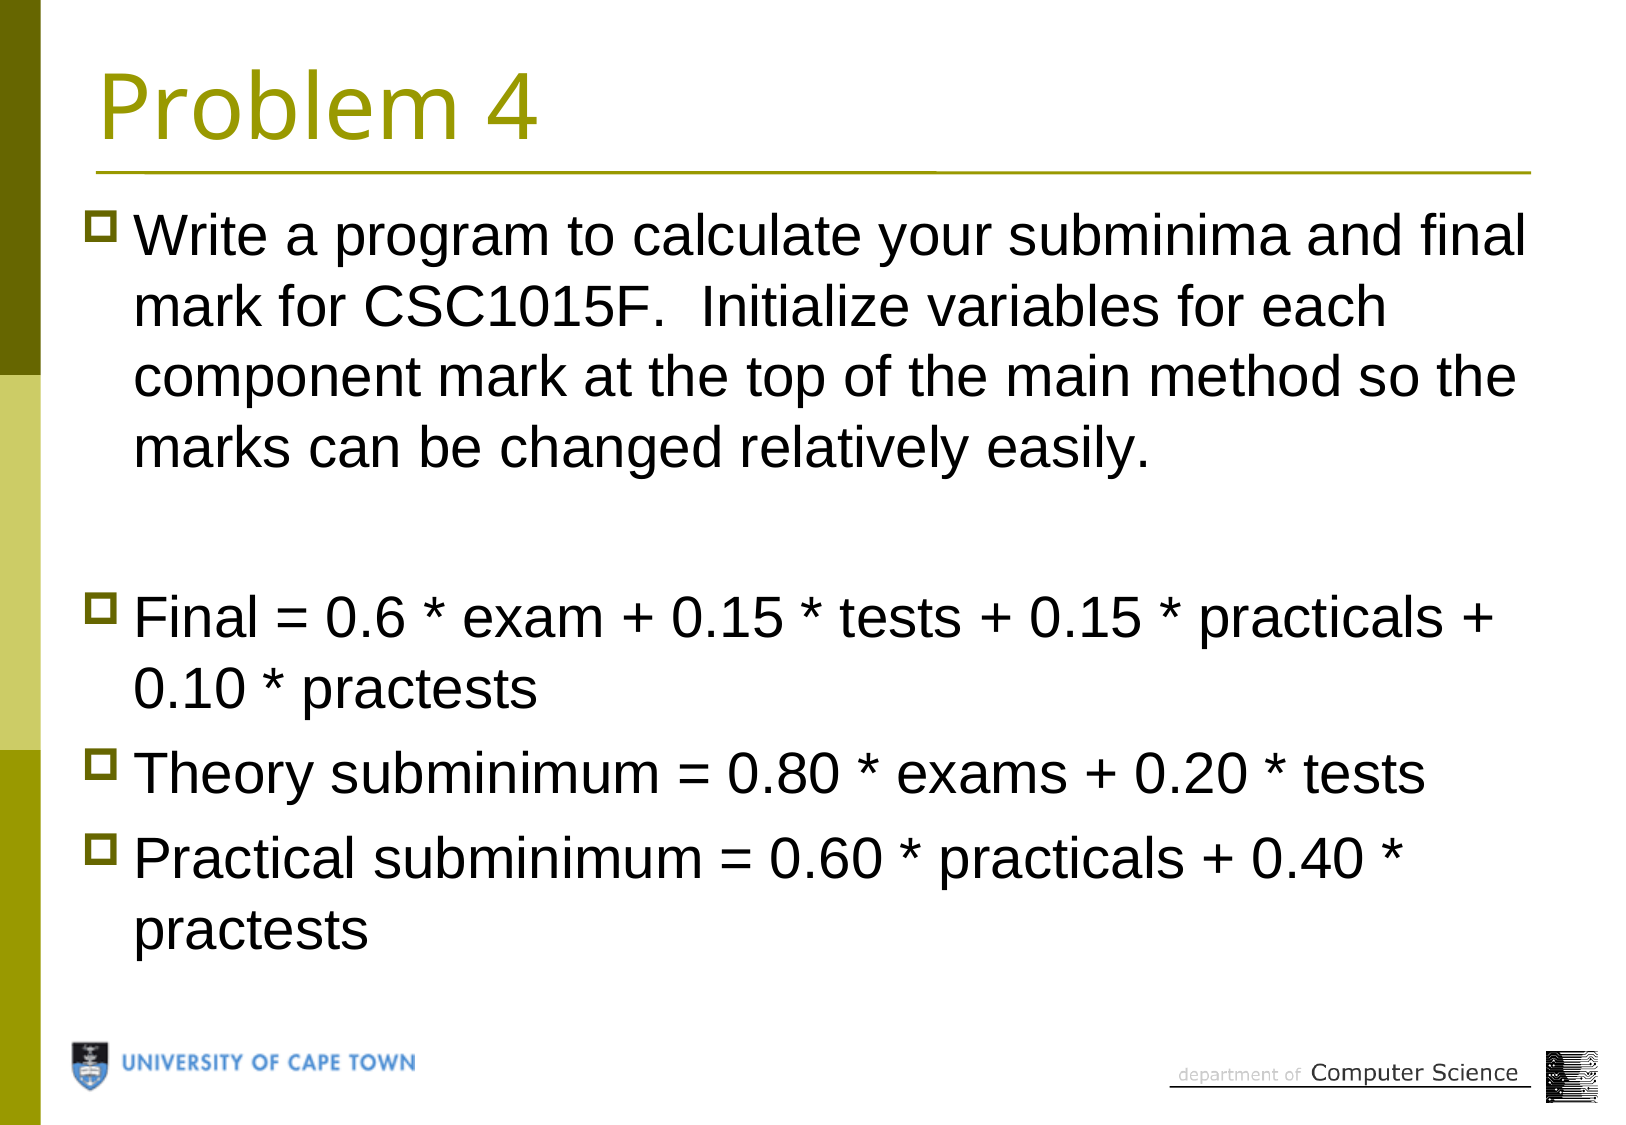

# Problem 4
Write a program to calculate your subminima and final mark for CSC1015F. Initialize variables for each component mark at the top of the main method so the marks can be changed relatively easily.
Final = 0.6 * exam + 0.15 * tests + 0.15 * practicals + 0.10 * practests
Theory subminimum = 0.80 * exams + 0.20 * tests
Practical subminimum = 0.60 * practicals + 0.40 * practests